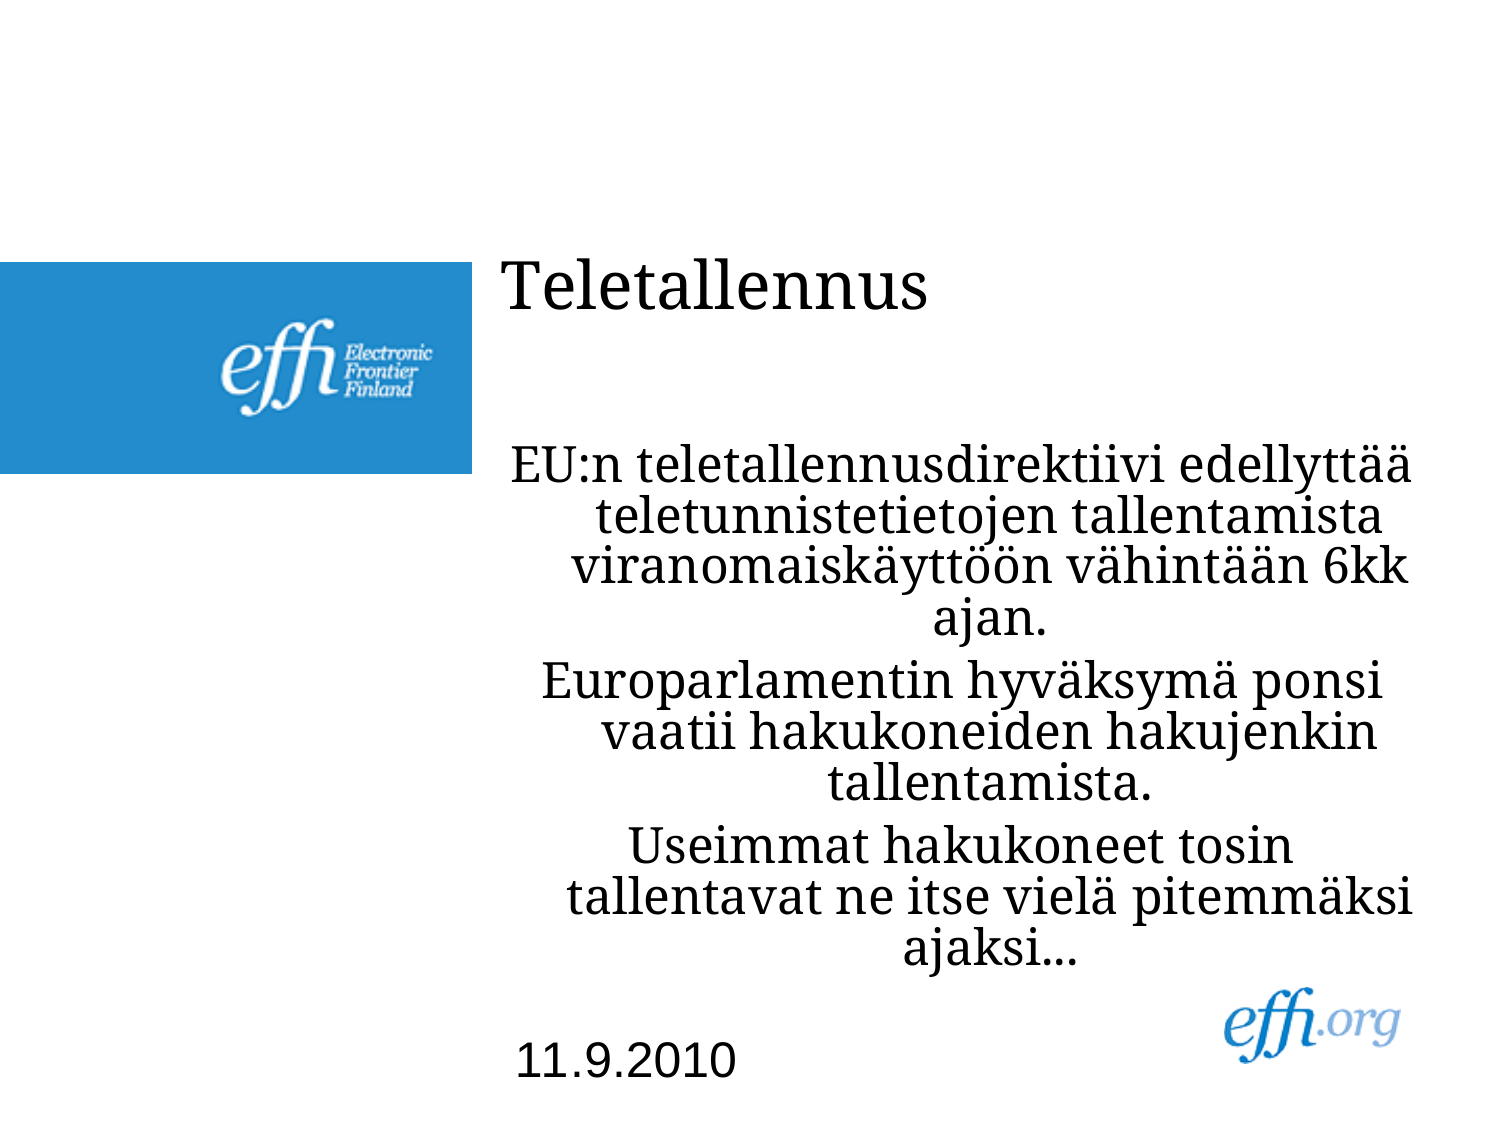

# Teletallennus
EU:n teletallennusdirektiivi edellyttää teletunnistetietojen tallentamista viranomaiskäyttöön vähintään 6kk ajan.
Europarlamentin hyväksymä ponsi vaatii hakukoneiden hakujenkin tallentamista.
Useimmat hakukoneet tosin tallentavat ne itse vielä pitemmäksi ajaksi...